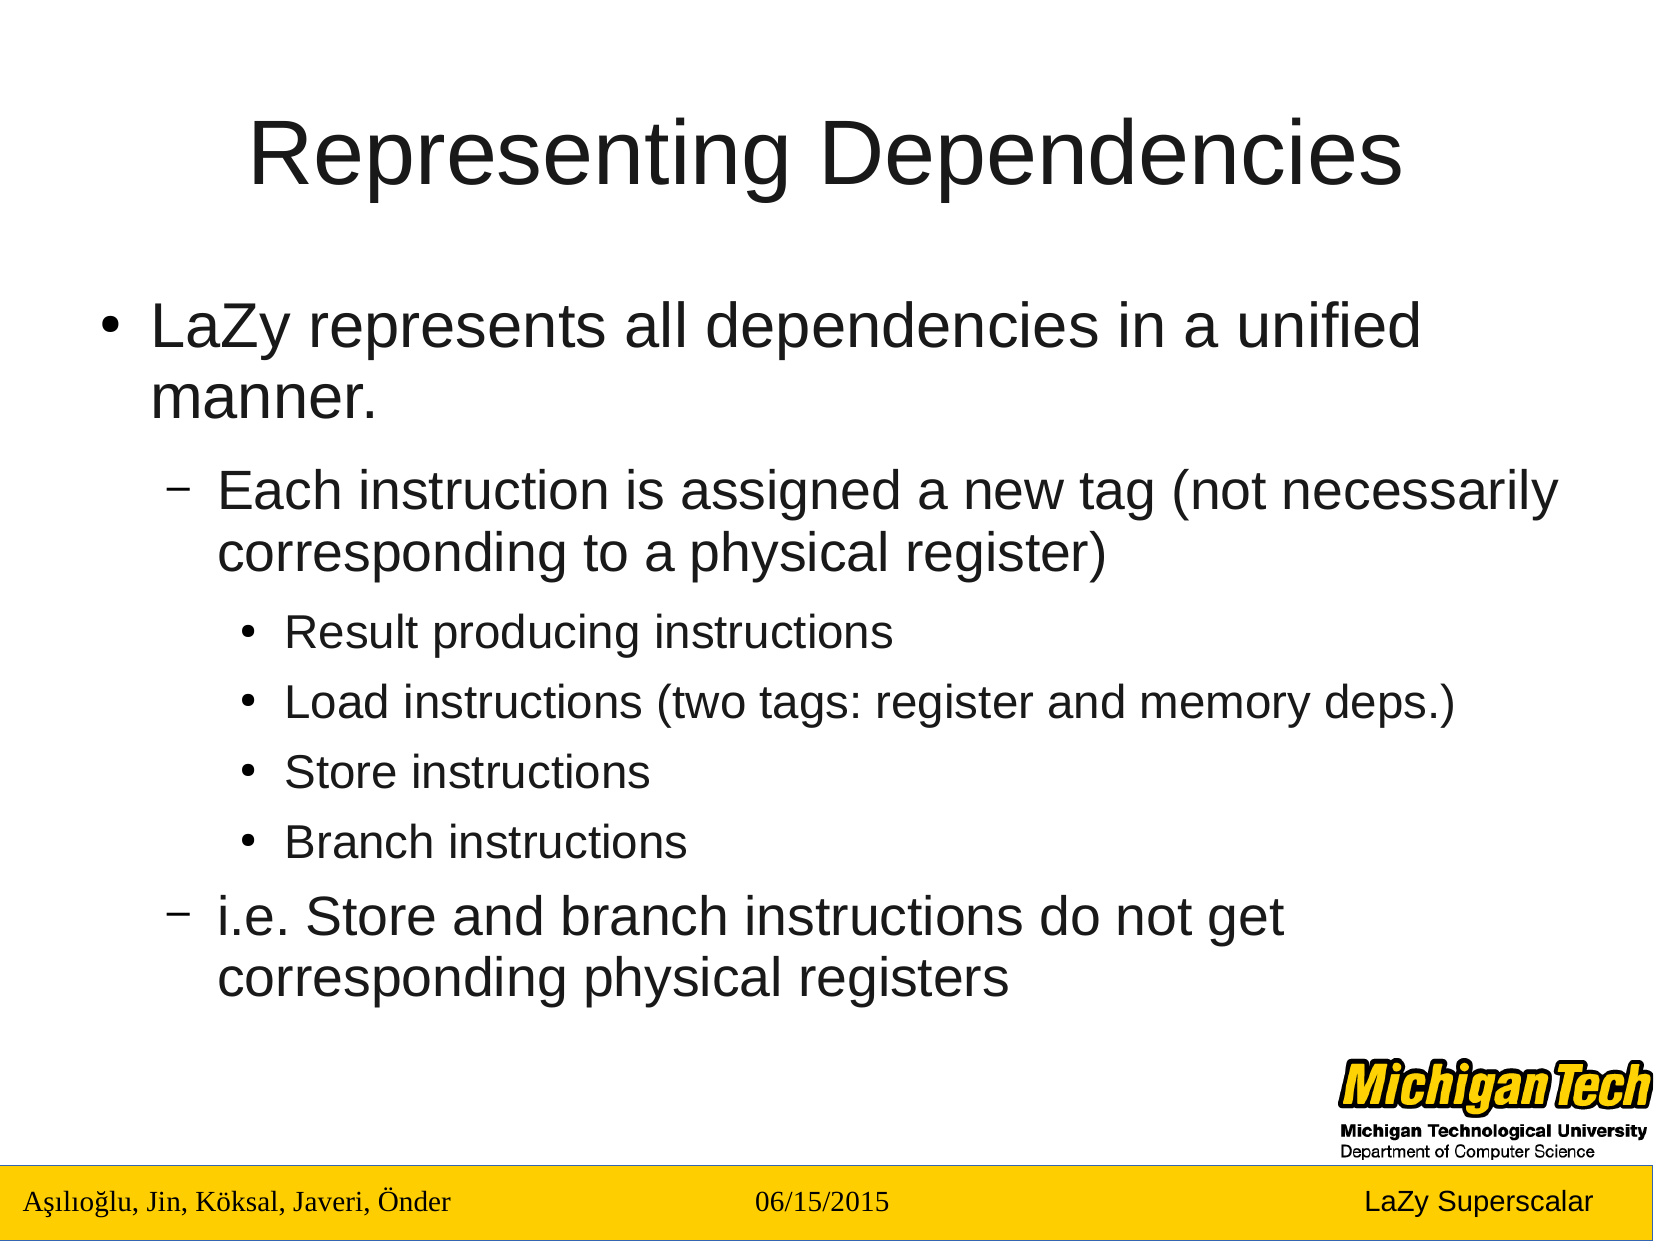

# Representing Dependencies
LaZy represents all dependencies in a unified manner.
Each instruction is assigned a new tag (not necessarily corresponding to a physical register)
Result producing instructions
Load instructions (two tags: register and memory deps.)
Store instructions
Branch instructions
i.e. Store and branch instructions do not get corresponding physical registers
Aşılıoğlu, Jin, Köksal, Javeri, Önder
06/15/2015